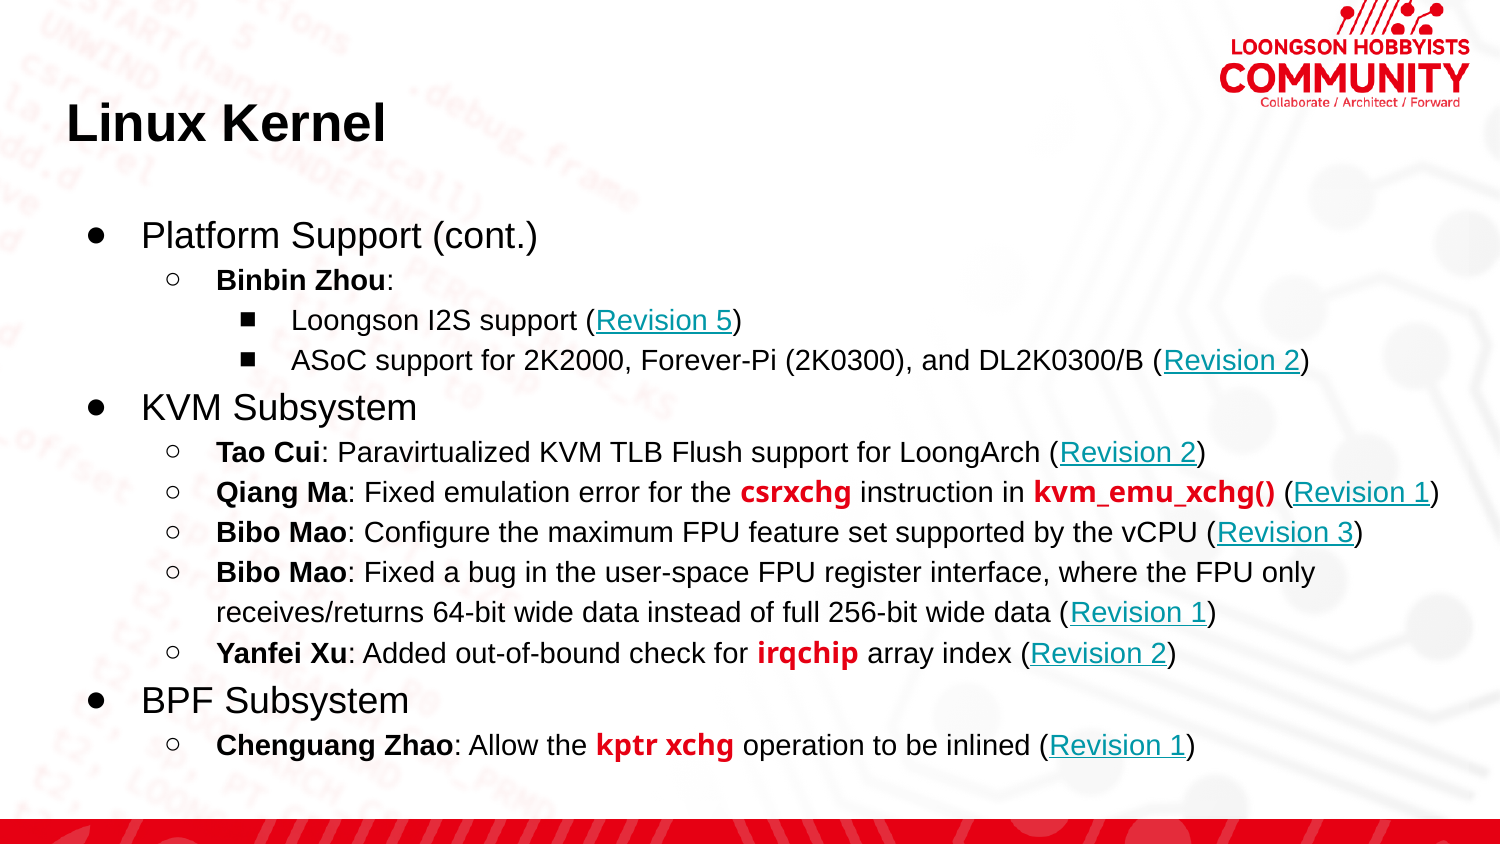

Linux Kernel
# Platform Support (cont.)
Binbin Zhou:
Loongson I2S support (Revision 5)
ASoC support for 2K2000, Forever-Pi (2K0300), and DL2K0300/B (Revision 2)
KVM Subsystem
Tao Cui: Paravirtualized KVM TLB Flush support for LoongArch (Revision 2)
Qiang Ma: Fixed emulation error for the csrxchg instruction in kvm_emu_xchg() (Revision 1)
Bibo Mao: Configure the maximum FPU feature set supported by the vCPU (Revision 3)
Bibo Mao: Fixed a bug in the user-space FPU register interface, where the FPU only receives/returns 64-bit wide data instead of full 256-bit wide data (Revision 1)
Yanfei Xu: Added out-of-bound check for irqchip array index (Revision 2)
BPF Subsystem
Chenguang Zhao: Allow the kptr xchg operation to be inlined (Revision 1)